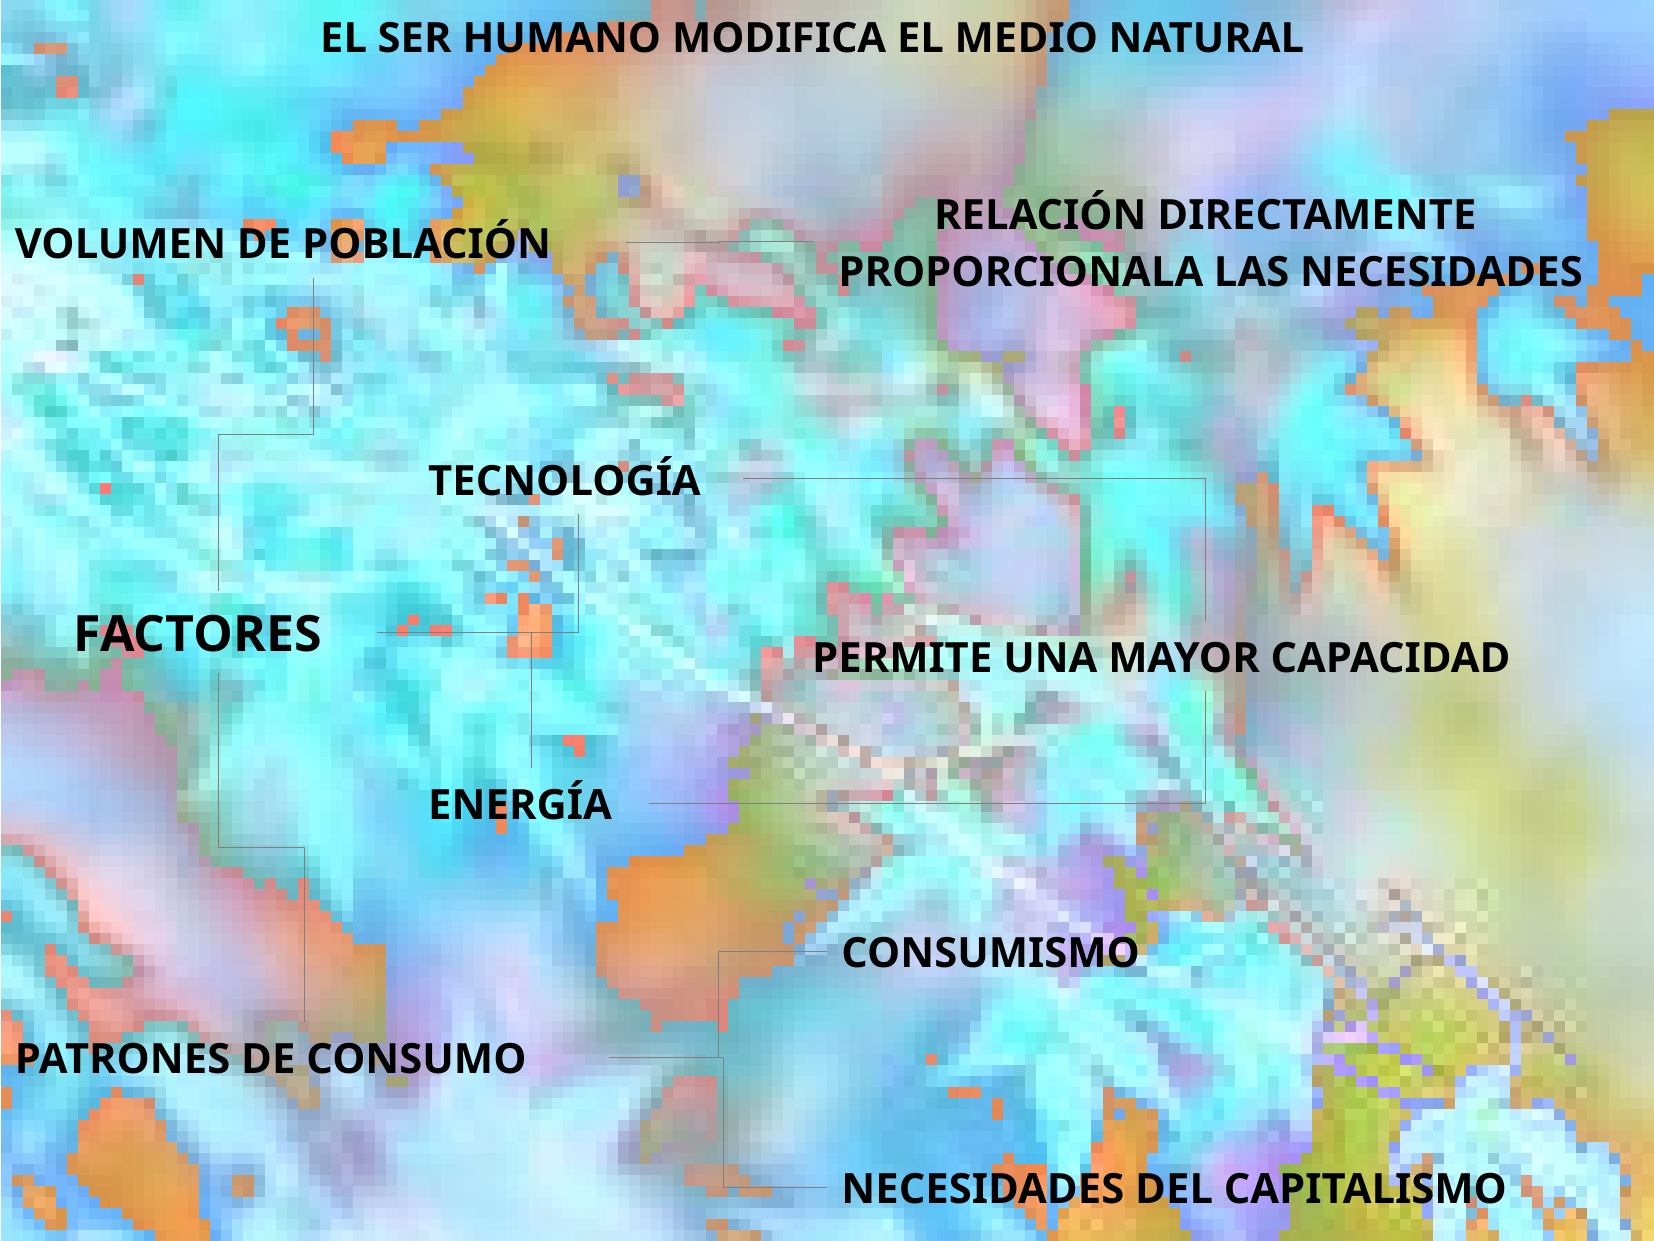

EL SER HUMANO MODIFICA EL MEDIO NATURAL
RELACIÓN DIRECTAMENTE
 PROPORCIONALA LAS NECESIDADES
VOLUMEN DE POBLACIÓN
TECNOLOGÍA
FACTORES
PERMITE UNA MAYOR CAPACIDAD
ENERGÍA
CONSUMISMO
PATRONES DE CONSUMO
NECESIDADES DEL CAPITALISMO